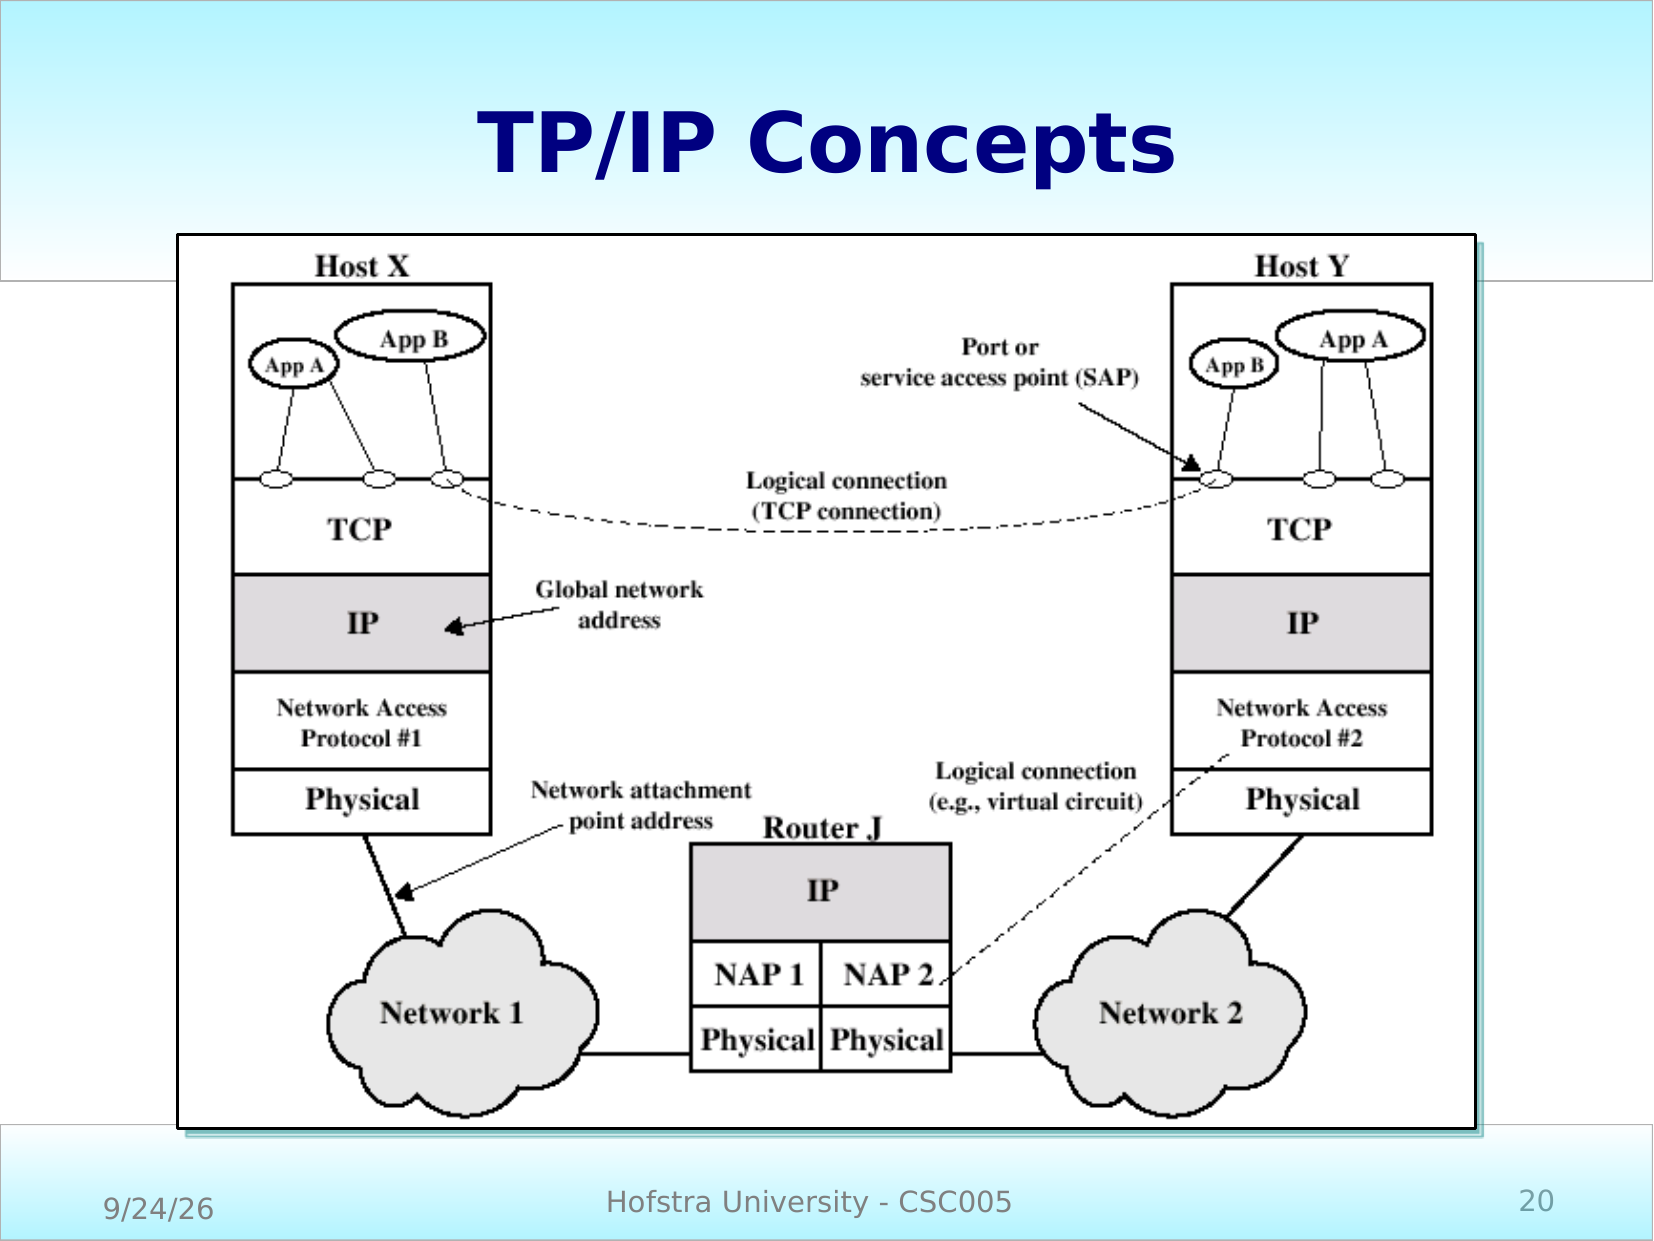

# TP/IP Concepts
20
Hofstra University - CSC005